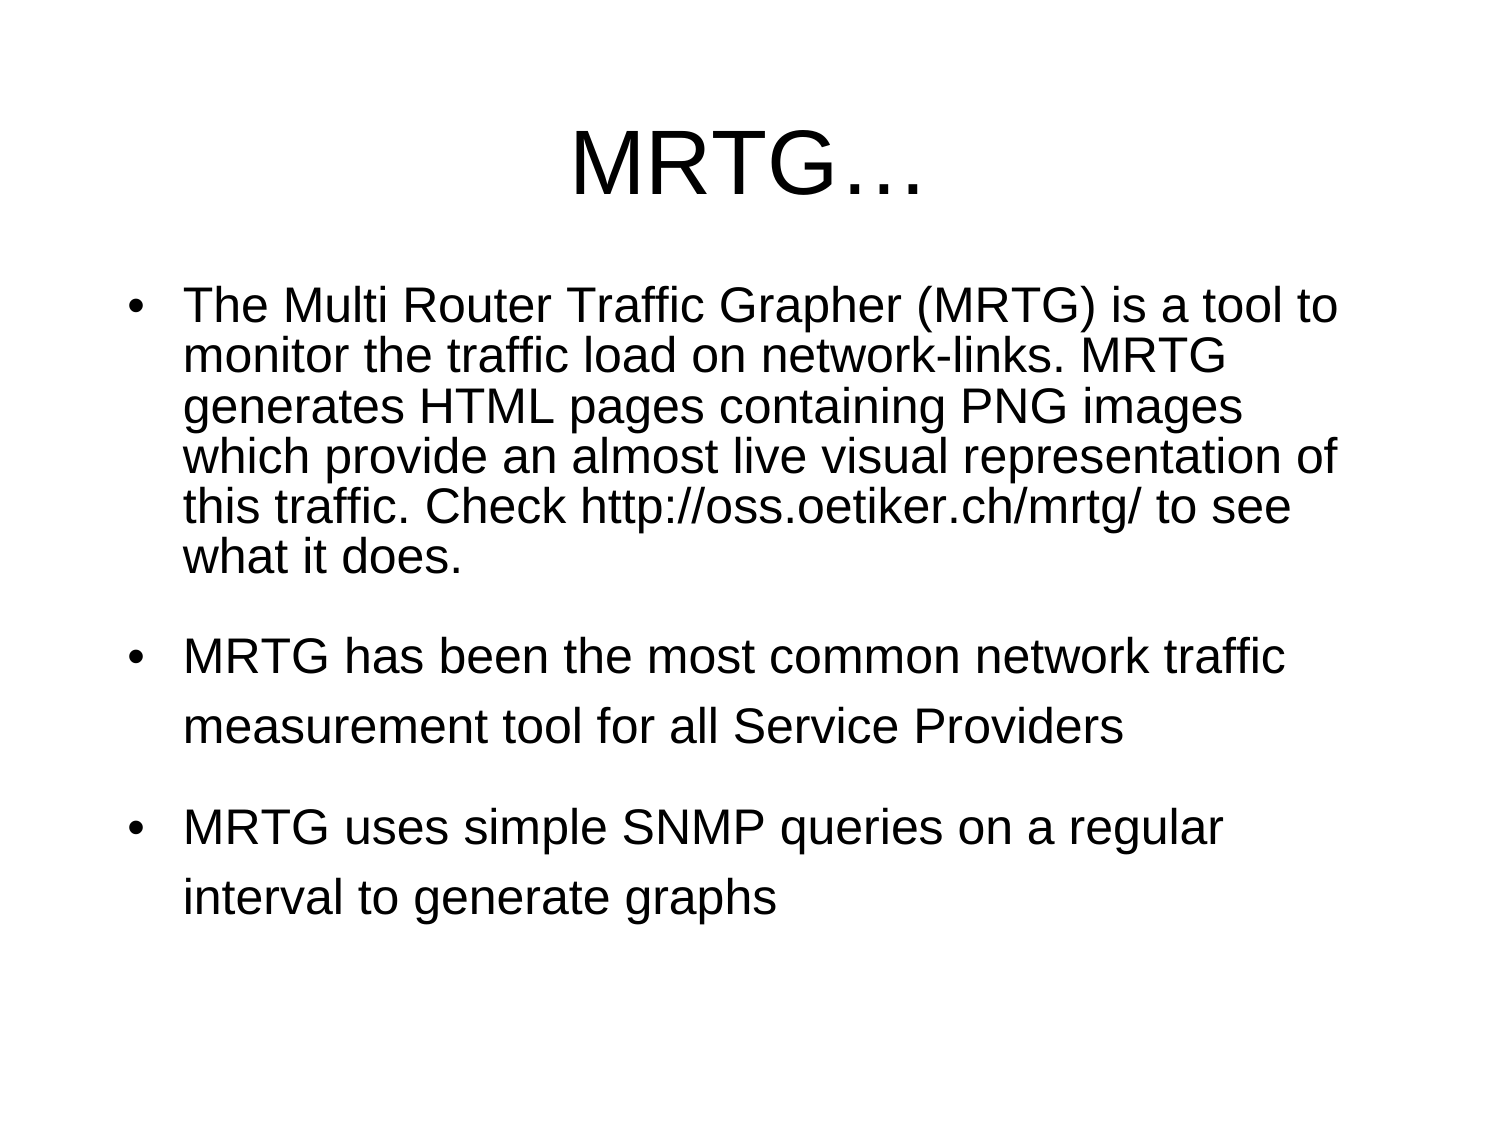

# MRTG…
The Multi Router Traffic Grapher (MRTG) is a tool to monitor the traffic load on network-links. MRTG generates HTML pages containing PNG images which provide an almost live visual representation of this traffic. Check http://oss.oetiker.ch/mrtg/ to see what it does.
MRTG has been the most common network traffic measurement tool for all Service Providers
MRTG uses simple SNMP queries on a regular interval to generate graphs